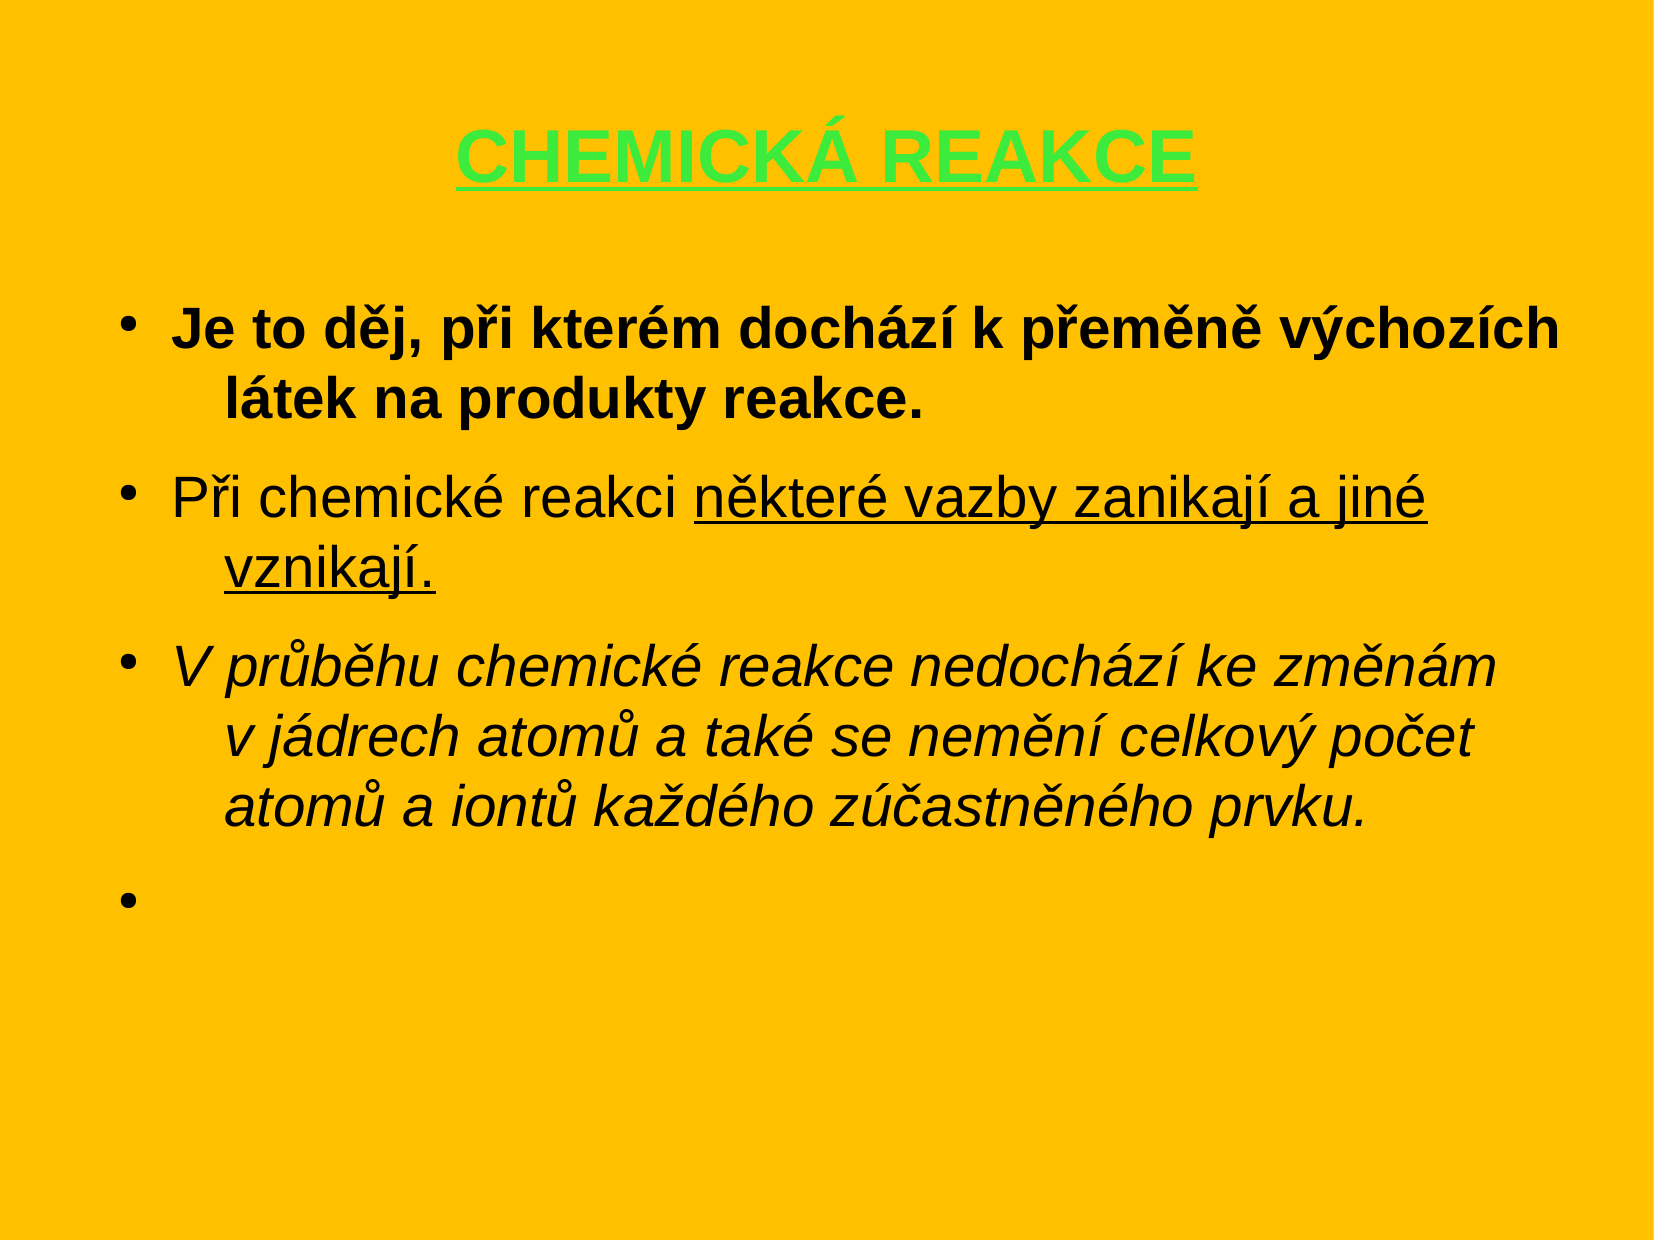

CHEMICKÁ REAKCE
# Je to děj, při kterém dochází k přeměně výchozích látek na produkty reakce.
Při chemické reakci některé vazby zanikají a jiné vznikají.
V průběhu chemické reakce nedochází ke změnám v jádrech atomů a také se nemění celkový počet atomů a iontů každého zúčastněného prvku.